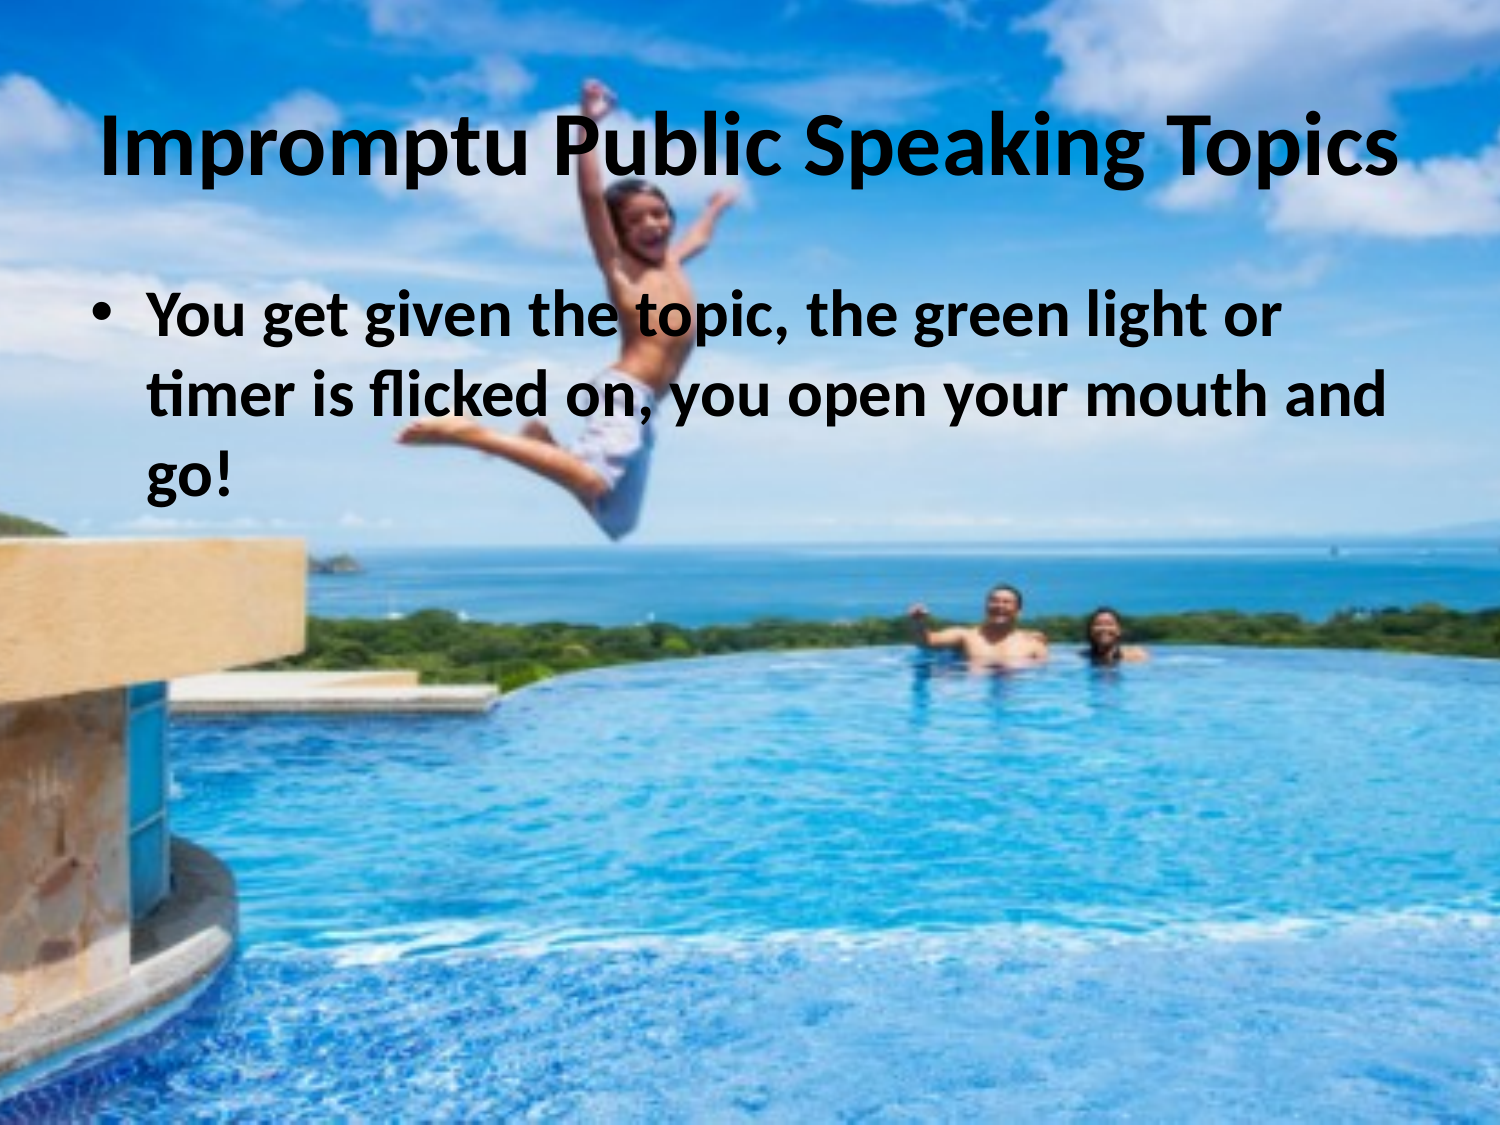

# Impromptu Public Speaking Topics
You get given the topic, the green light or timer is flicked on, you open your mouth and go!